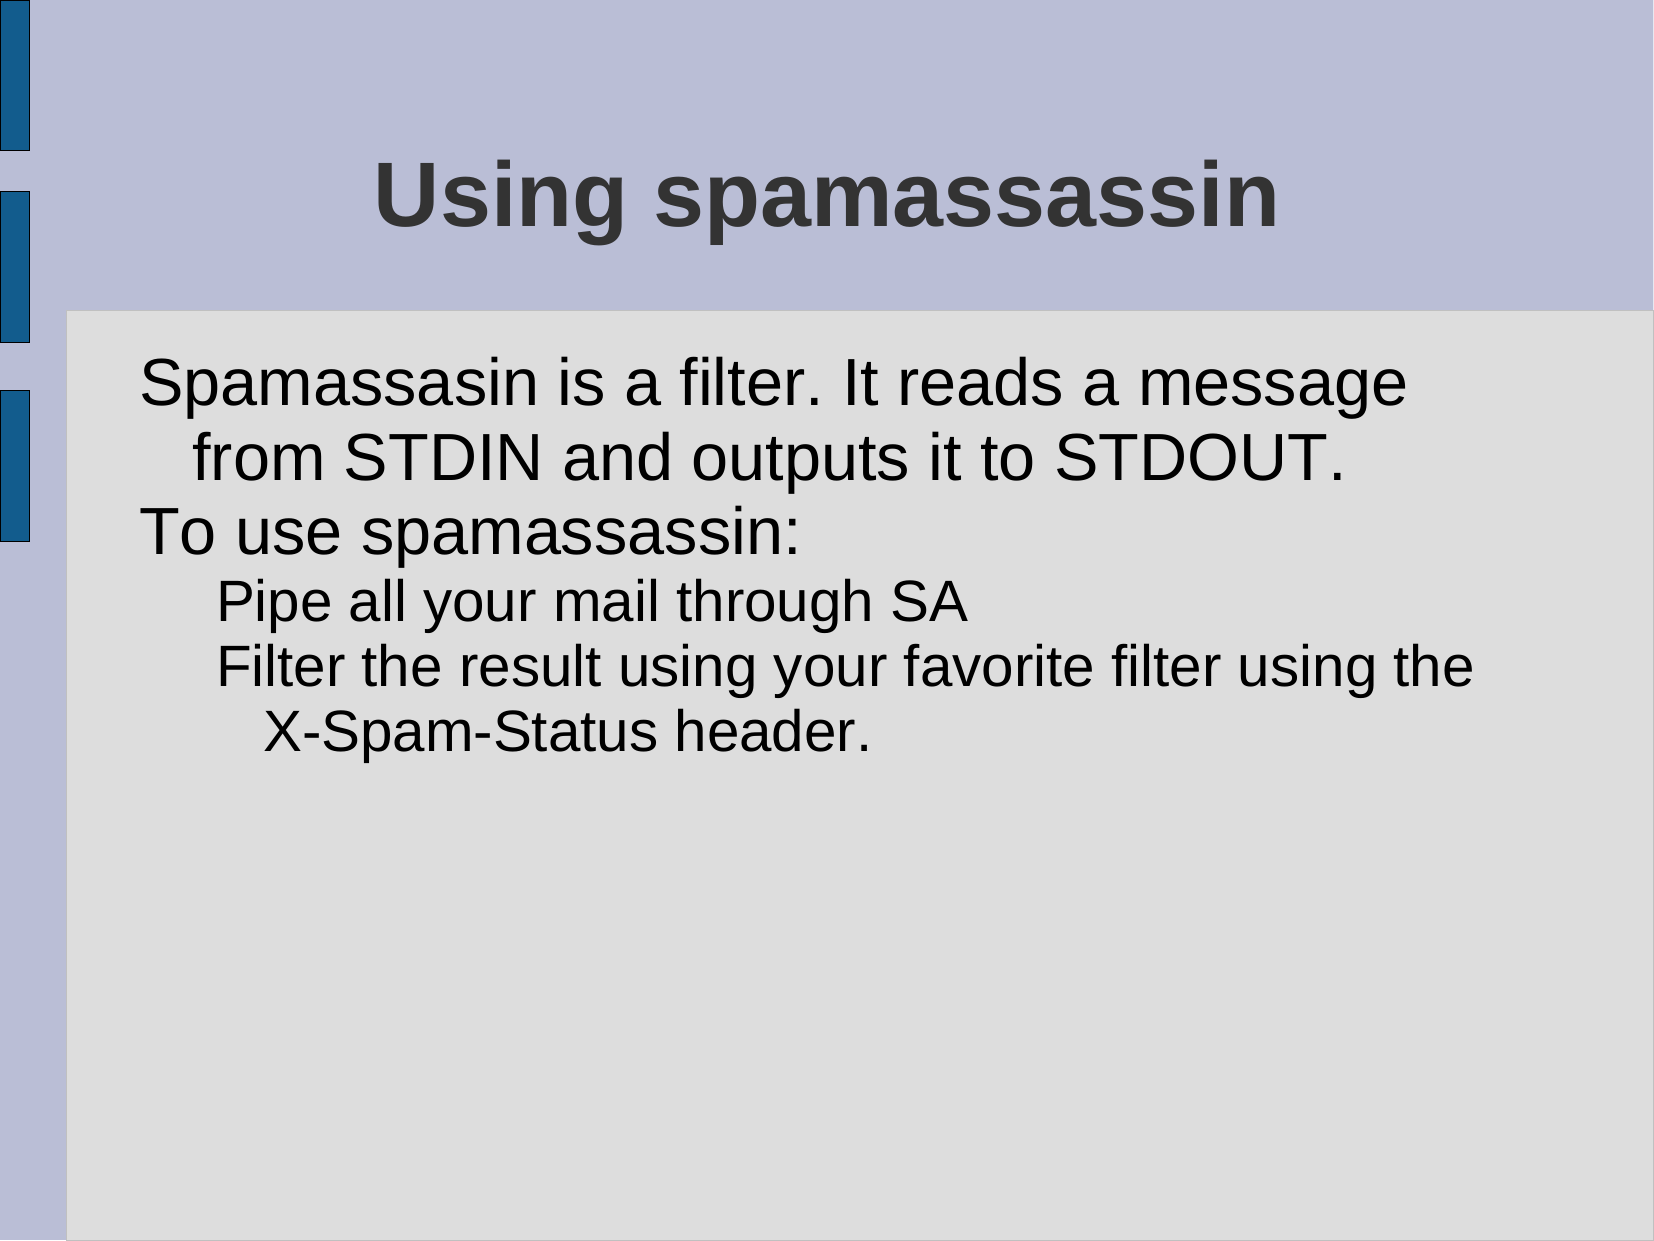

# Using spamassassin
Spamassasin is a filter. It reads a message from STDIN and outputs it to STDOUT.
To use spamassassin:
Pipe all your mail through SA
Filter the result using your favorite filter using the X-Spam-Status header.